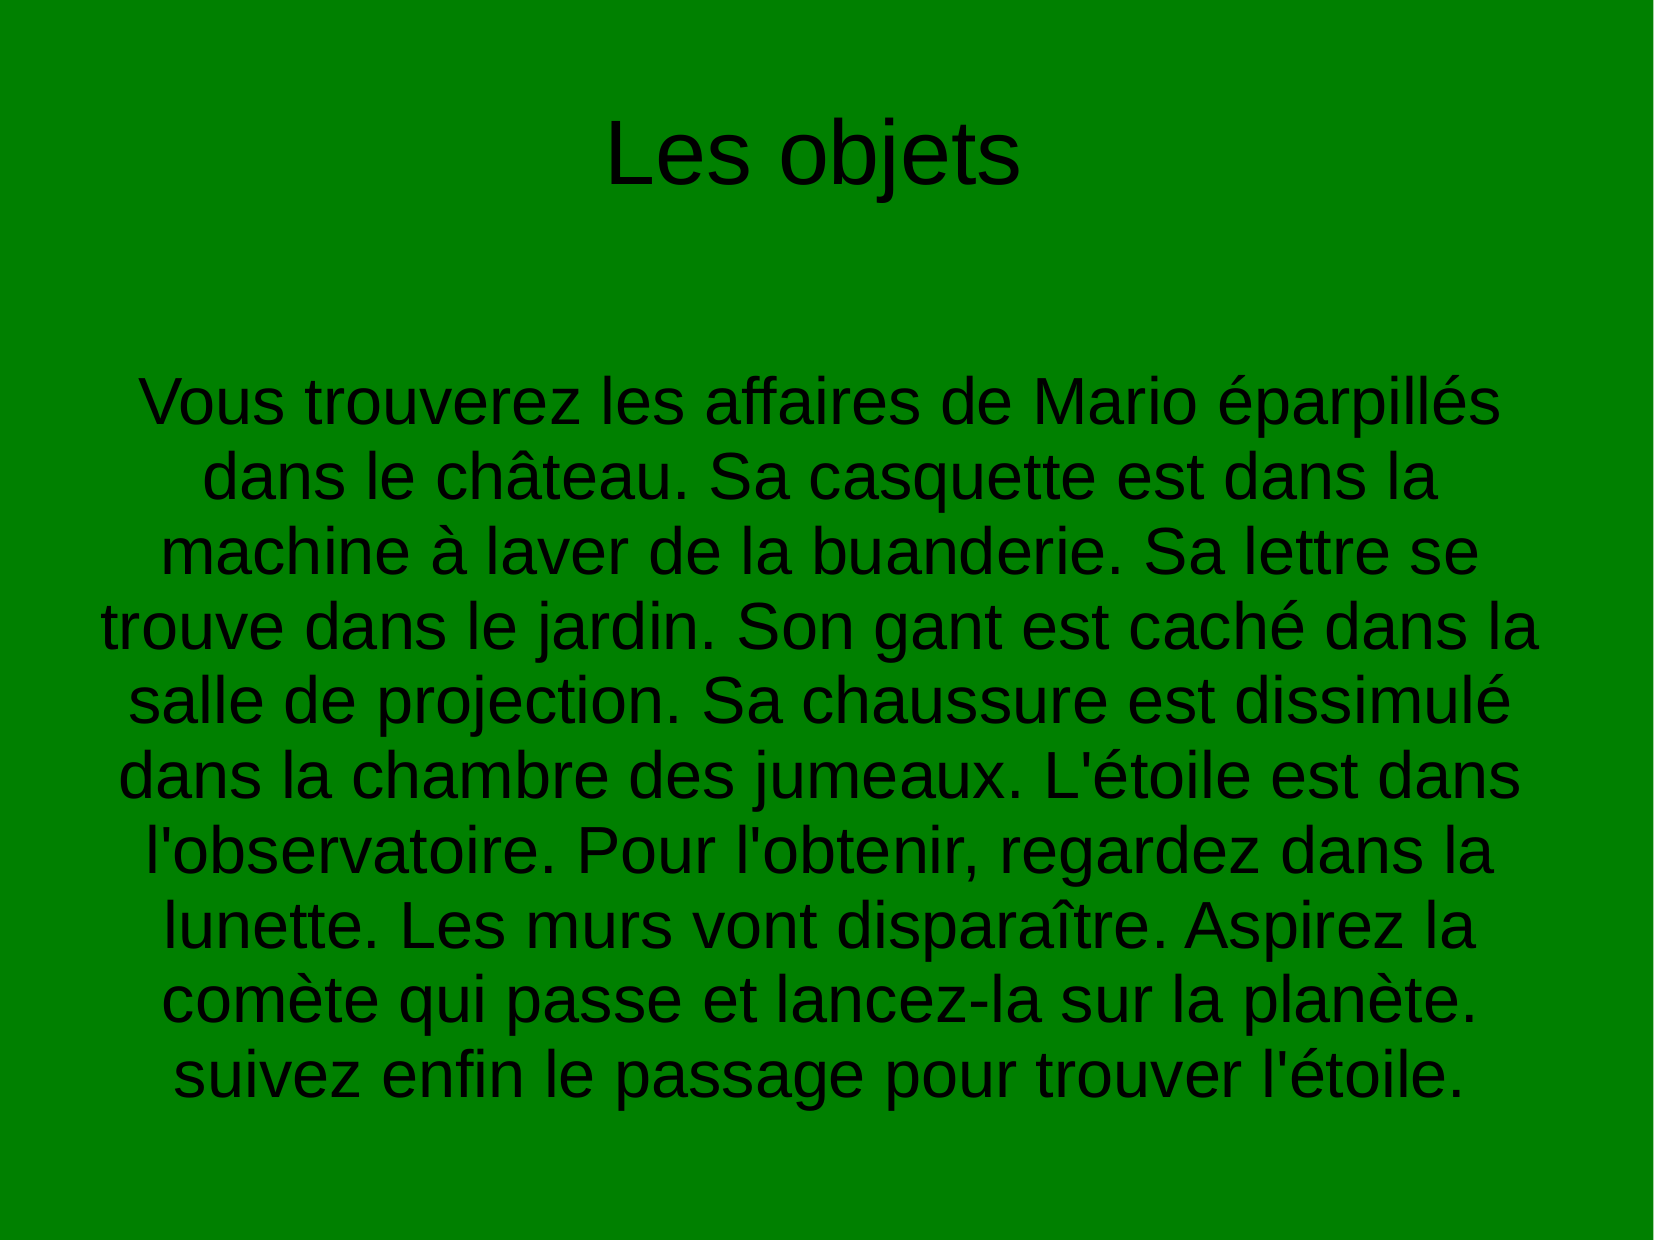

# Les objets
Vous trouverez les affaires de Mario éparpillés dans le château. Sa casquette est dans la machine à laver de la buanderie. Sa lettre se trouve dans le jardin. Son gant est caché dans la salle de projection. Sa chaussure est dissimulé dans la chambre des jumeaux. L'étoile est dans l'observatoire. Pour l'obtenir, regardez dans la lunette. Les murs vont disparaître. Aspirez la comète qui passe et lancez-la sur la planète. suivez enfin le passage pour trouver l'étoile.